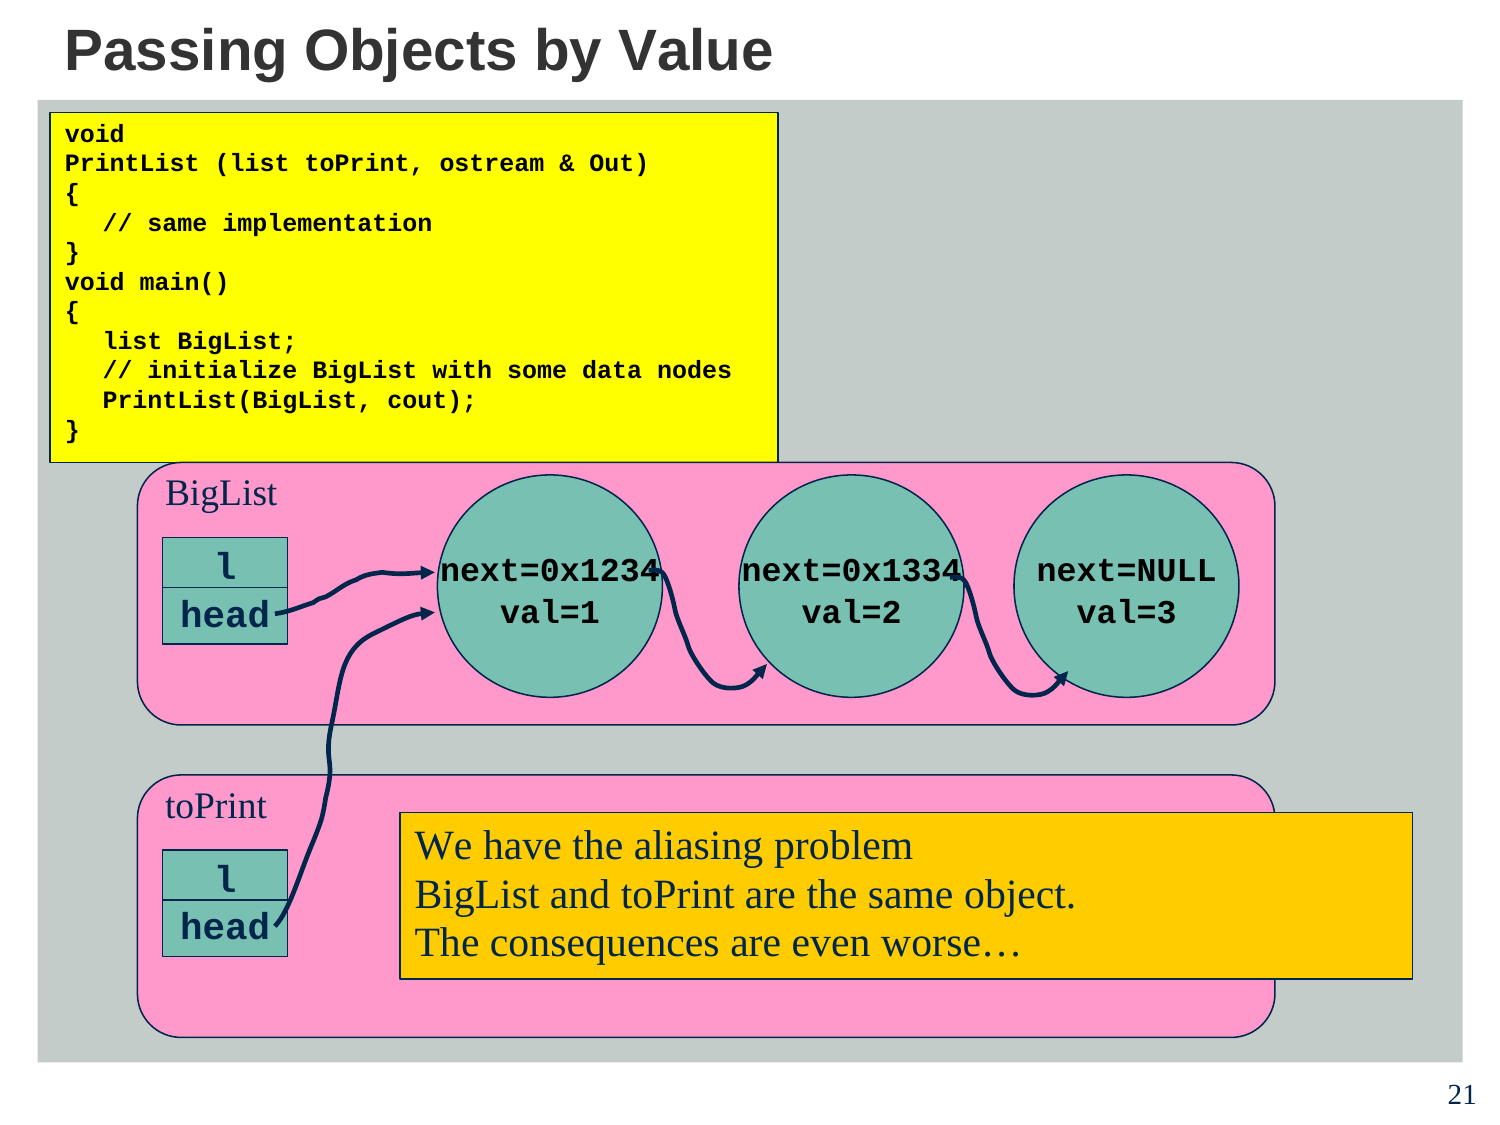

# Passing Objects by Value
void
PrintList (list toPrint, ostream & Out)
{
	// same implementation
}
void main()
{
	list BigList;
	// initialize BigList with some data nodes
	PrintList(BigList, cout);
}
BigList
next=0x1234
val=1
next=0x1334
val=2
next=NULL
val=3
l
head
toPrint
We have the aliasing problem
BigList and toPrint are the same object.
The consequences are even worse…
l
head